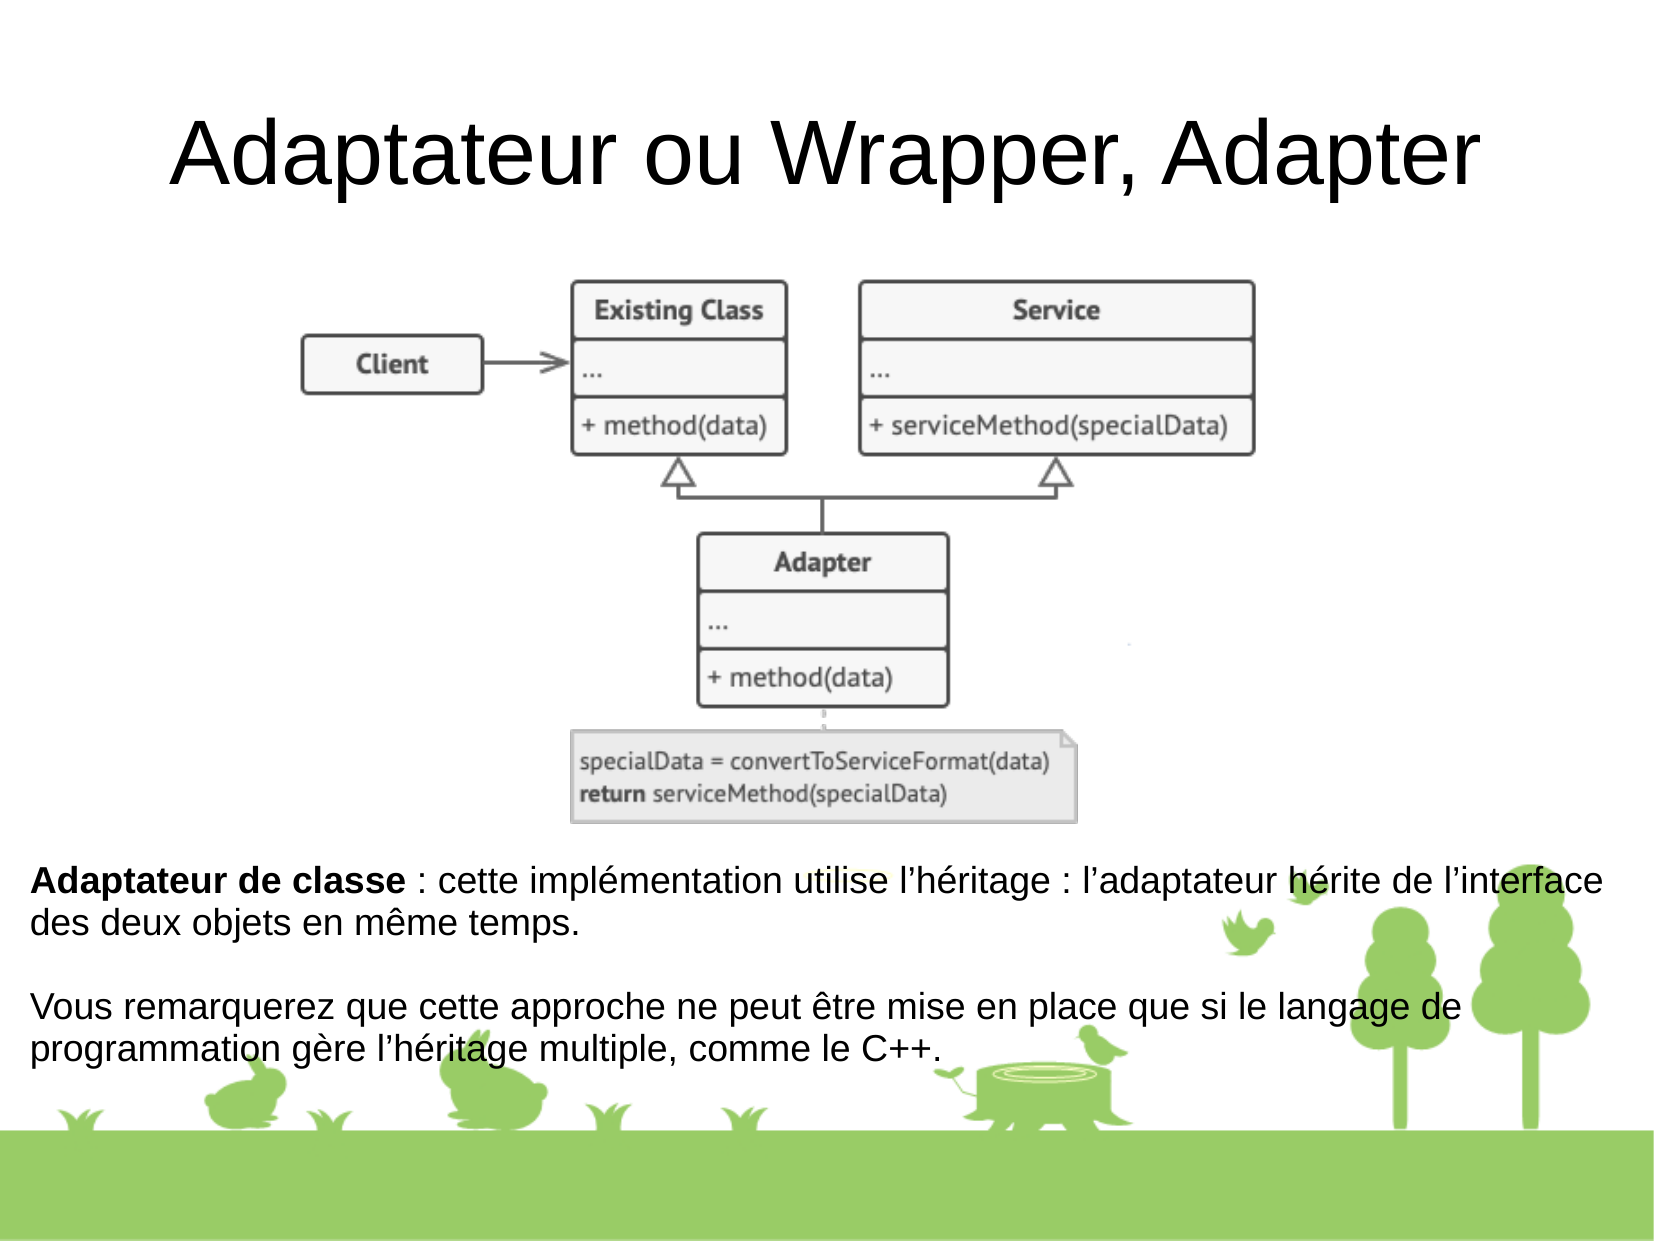

# Adaptateur ou Wrapper, Adapter
Adaptateur de classe : cette implémentation utilise l’héritage : l’adaptateur hérite de l’interface des deux objets en même temps.
Vous remarquerez que cette approche ne peut être mise en place que si le langage de programmation gère l’héritage multiple, comme le C++.